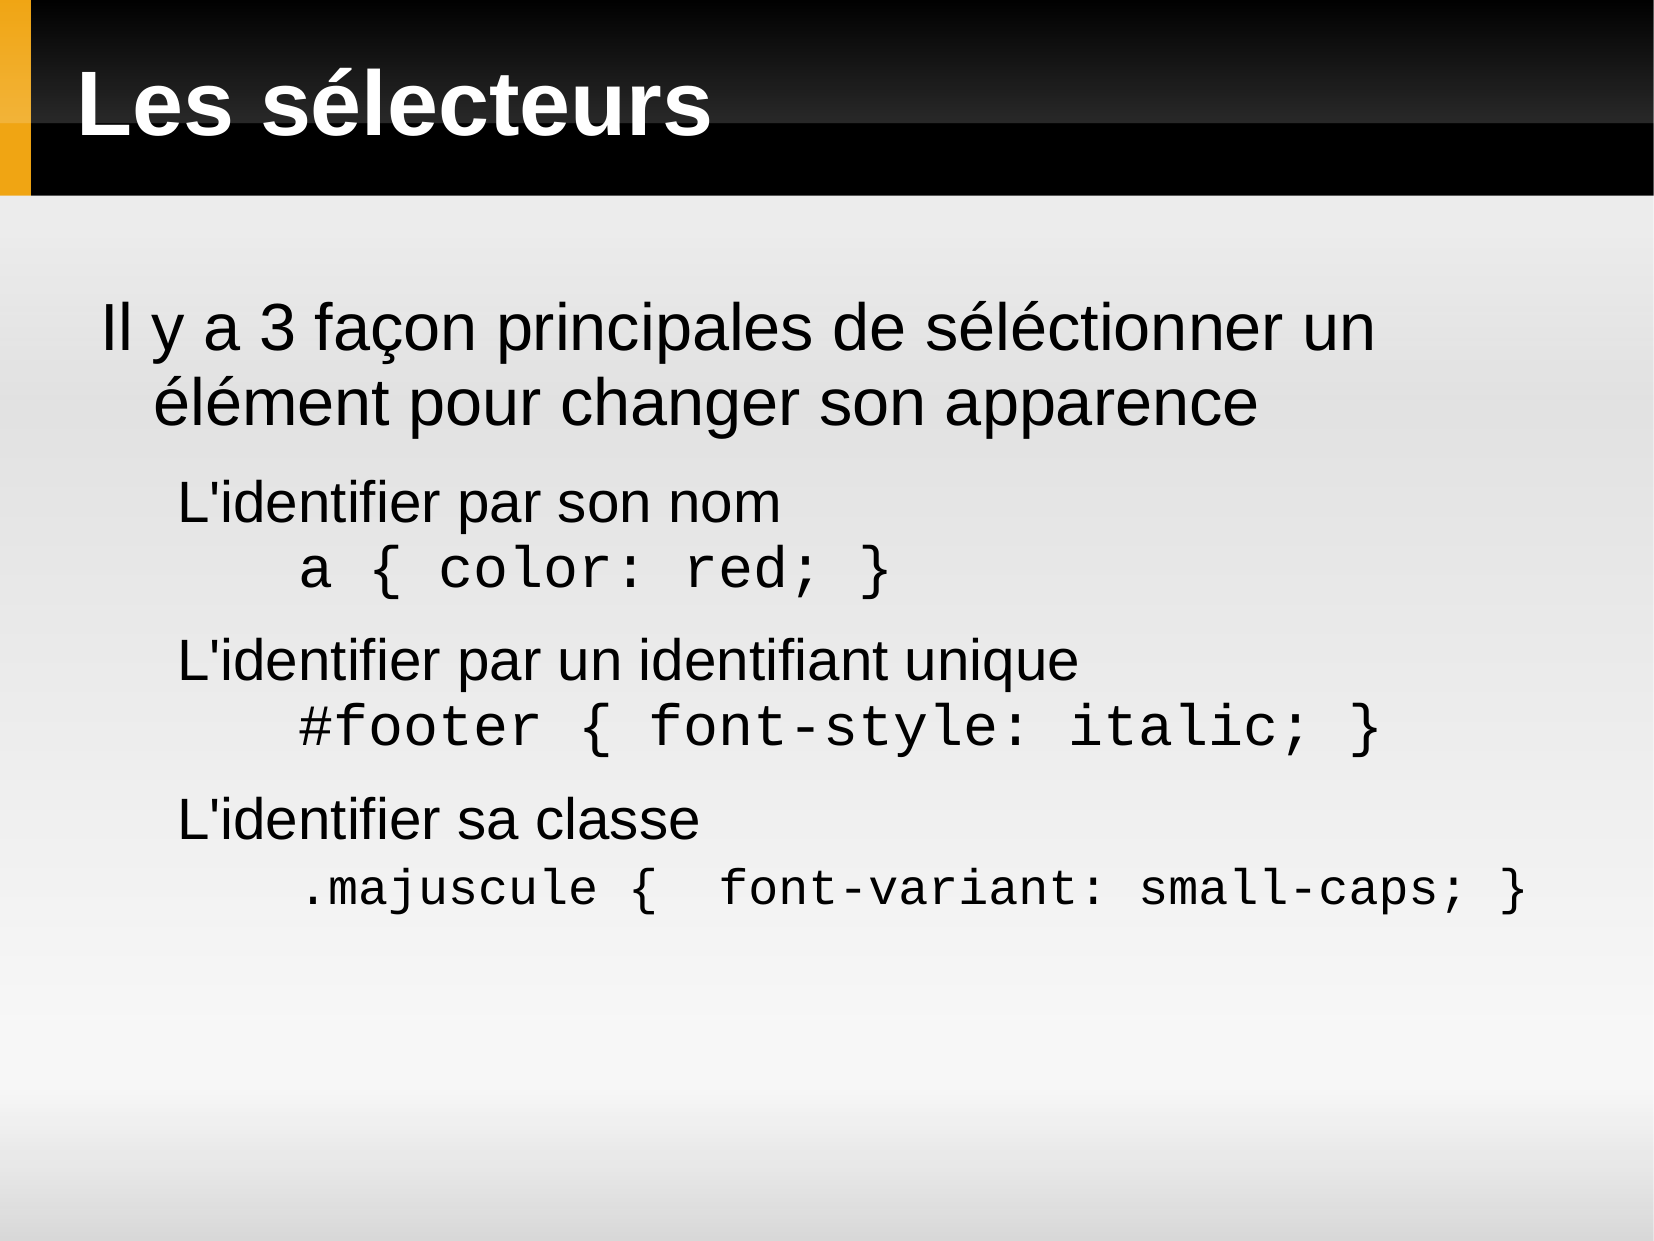

# Les sélecteurs
Il y a 3 façon principales de séléctionner un élément pour changer son apparence
L'identifier par son nom
	a { color: red; }
L'identifier par un identifiant unique
	#footer { font-style: italic; }
L'identifier sa classe
	.majuscule { font-variant: small-caps; }